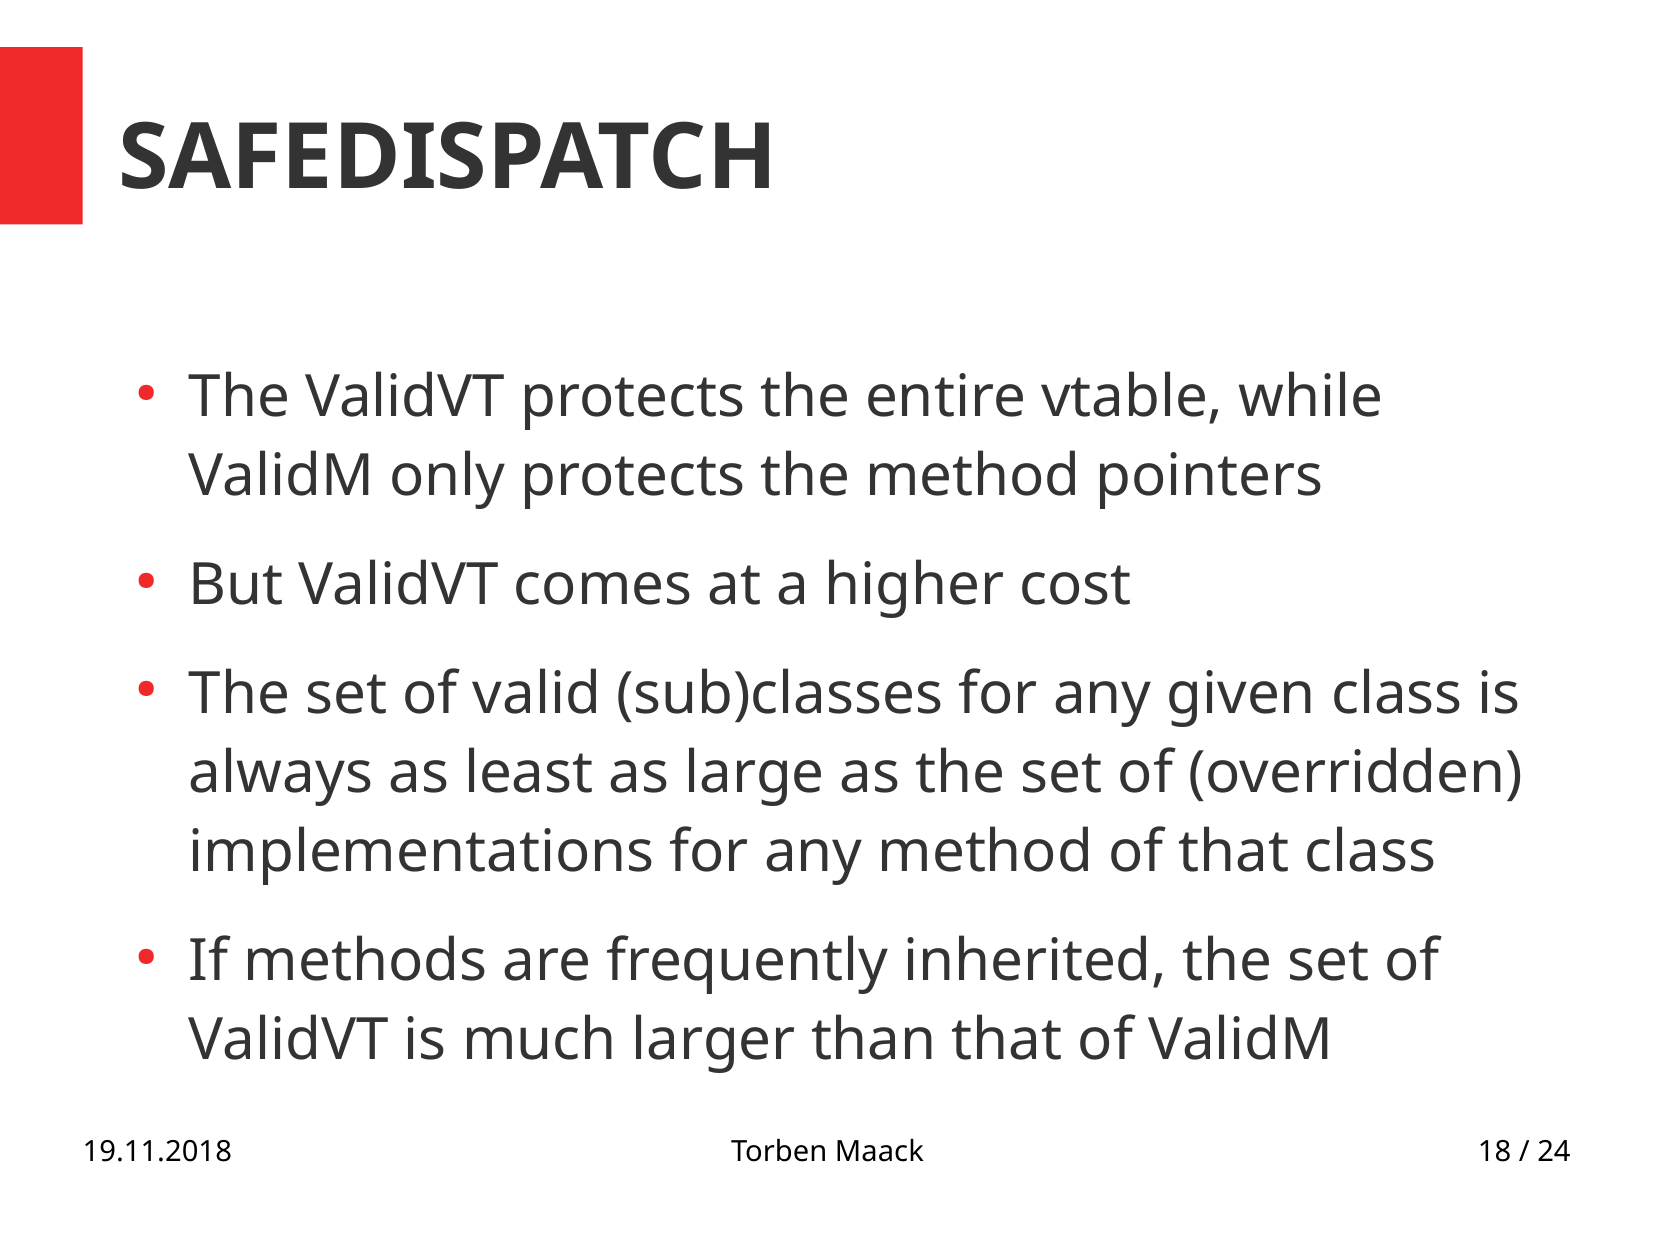

# SAFEDISPATCH
The ValidVT protects the entire vtable, while ValidM only protects the method pointers
But ValidVT comes at a higher cost
The set of valid (sub)classes for any given class is always as least as large as the set of (overridden) implementations for any method of that class
If methods are frequently inherited, the set of ValidVT is much larger than that of ValidM
19.11.2018
Torben Maack
18